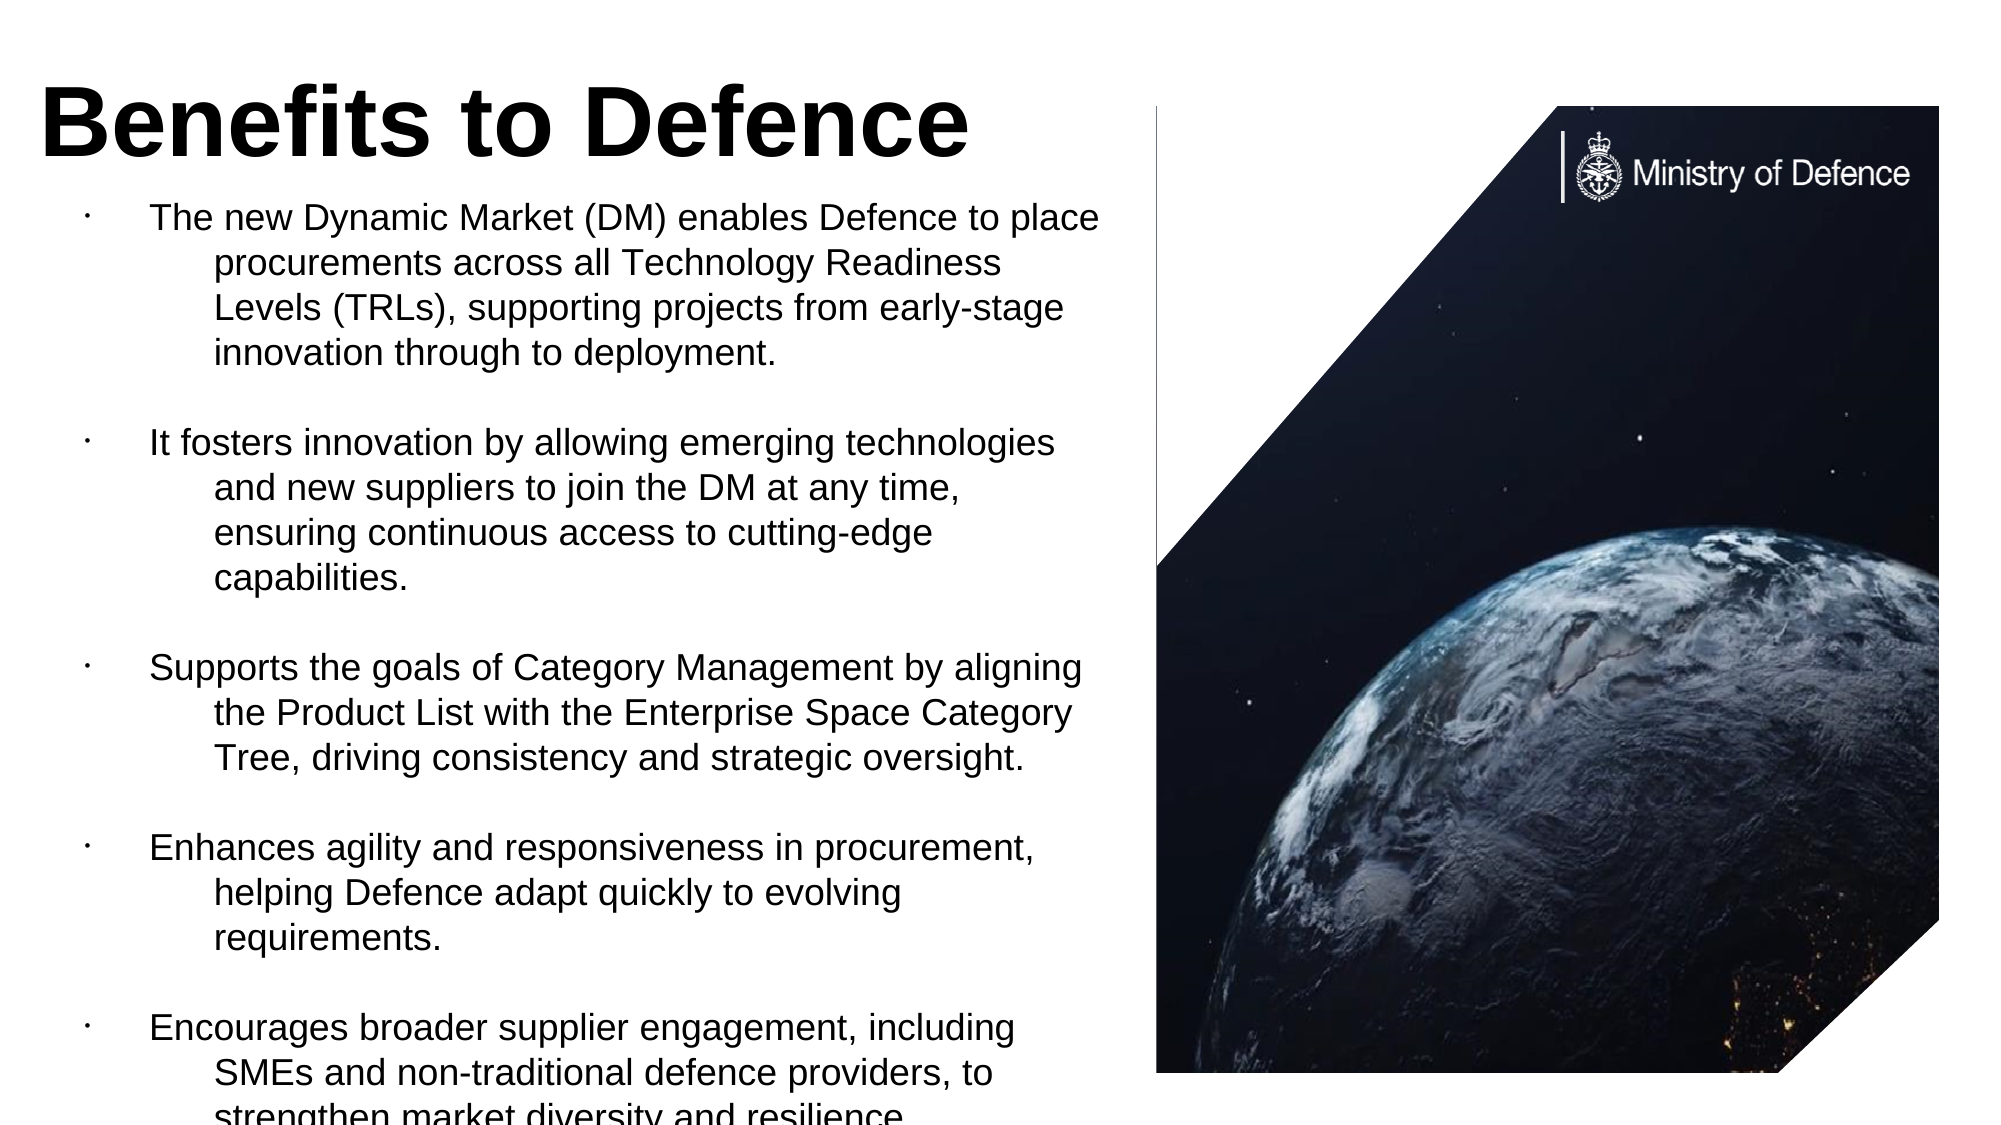

Benefits to Defence
The new Dynamic Market (DM) enables Defence to place procurements across all Technology Readiness Levels (TRLs), supporting projects from early-stage innovation through to deployment.
It fosters innovation by allowing emerging technologies and new suppliers to join the DM at any time, ensuring continuous access to cutting-edge capabilities.
Supports the goals of Category Management by aligning the Product List with the Enterprise Space Category Tree, driving consistency and strategic oversight.
Enhances agility and responsiveness in procurement, helping Defence adapt quickly to evolving requirements.
Encourages broader supplier engagement, including SMEs and non-traditional defence providers, to strengthen market diversity and resilience.